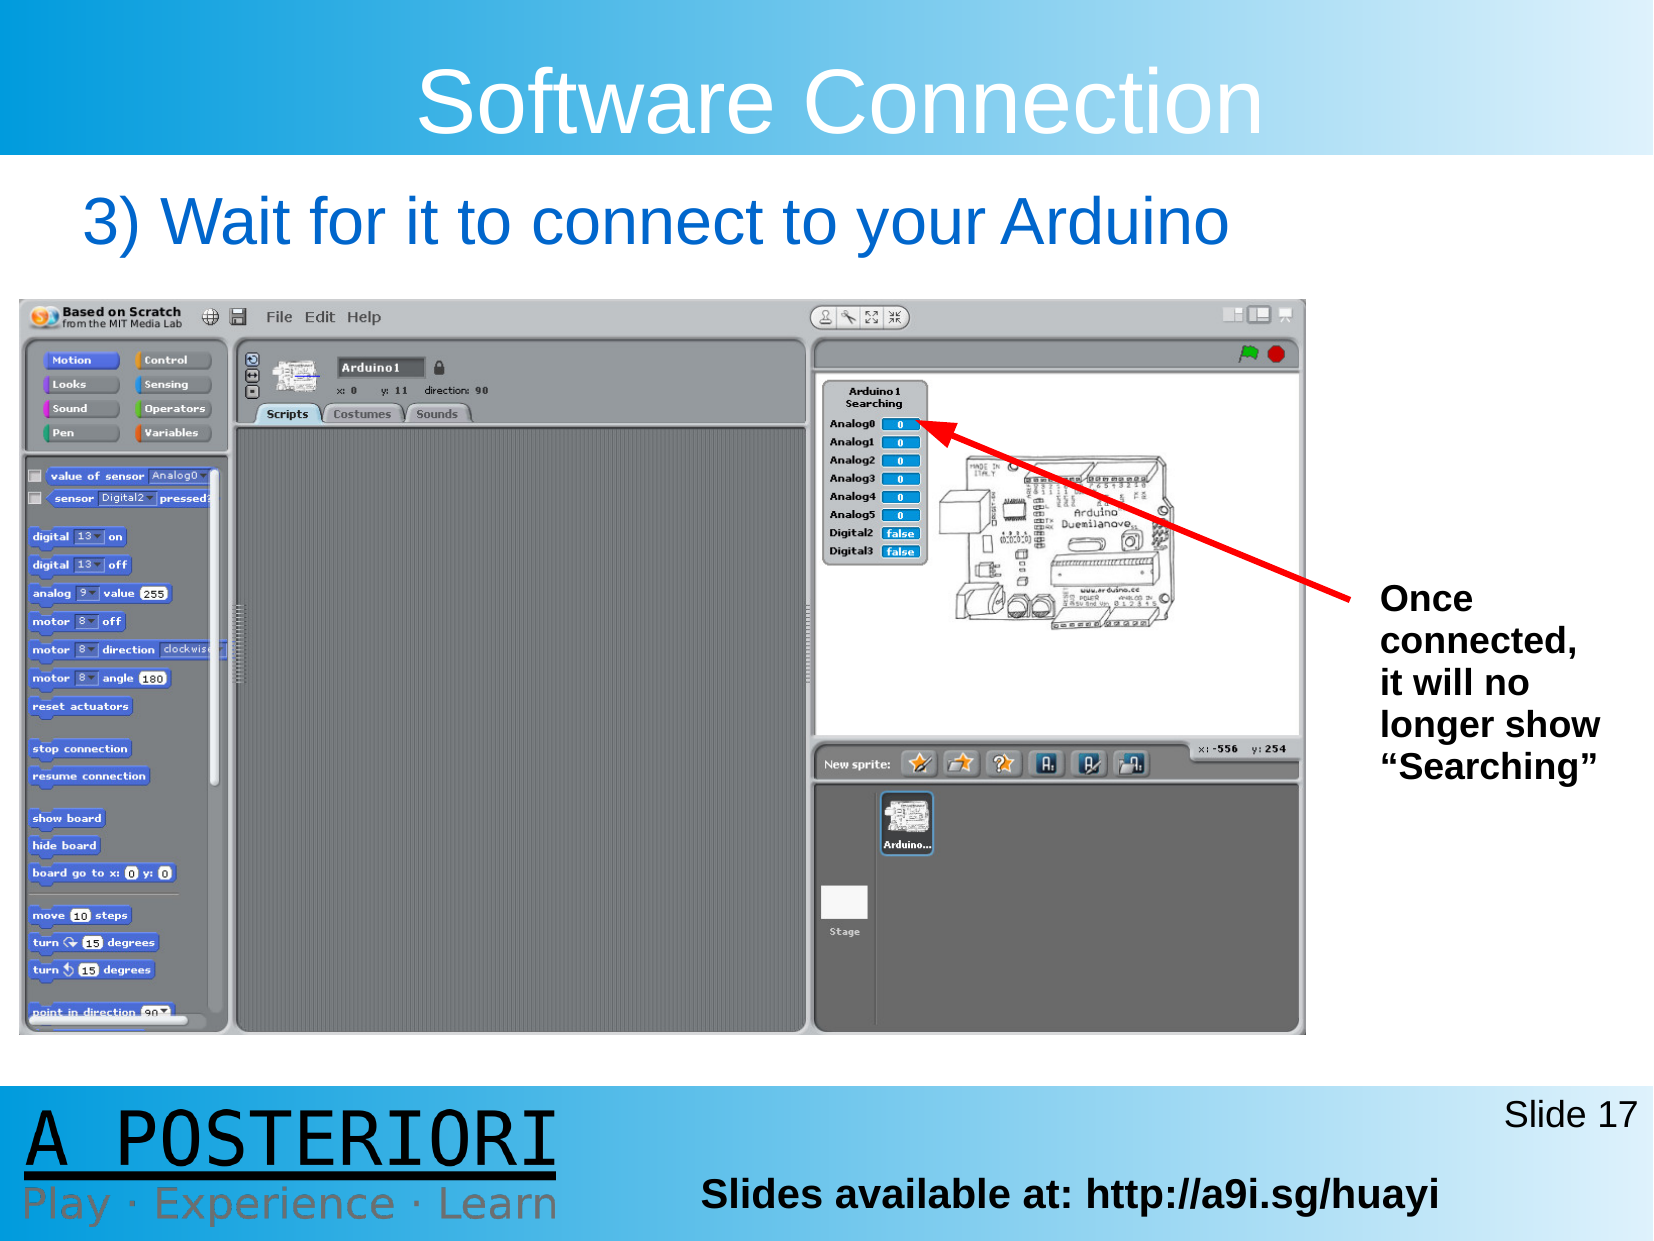

# Software Connection
3) Wait for it to connect to your Arduino
Once connected, it will no longer show “Searching”